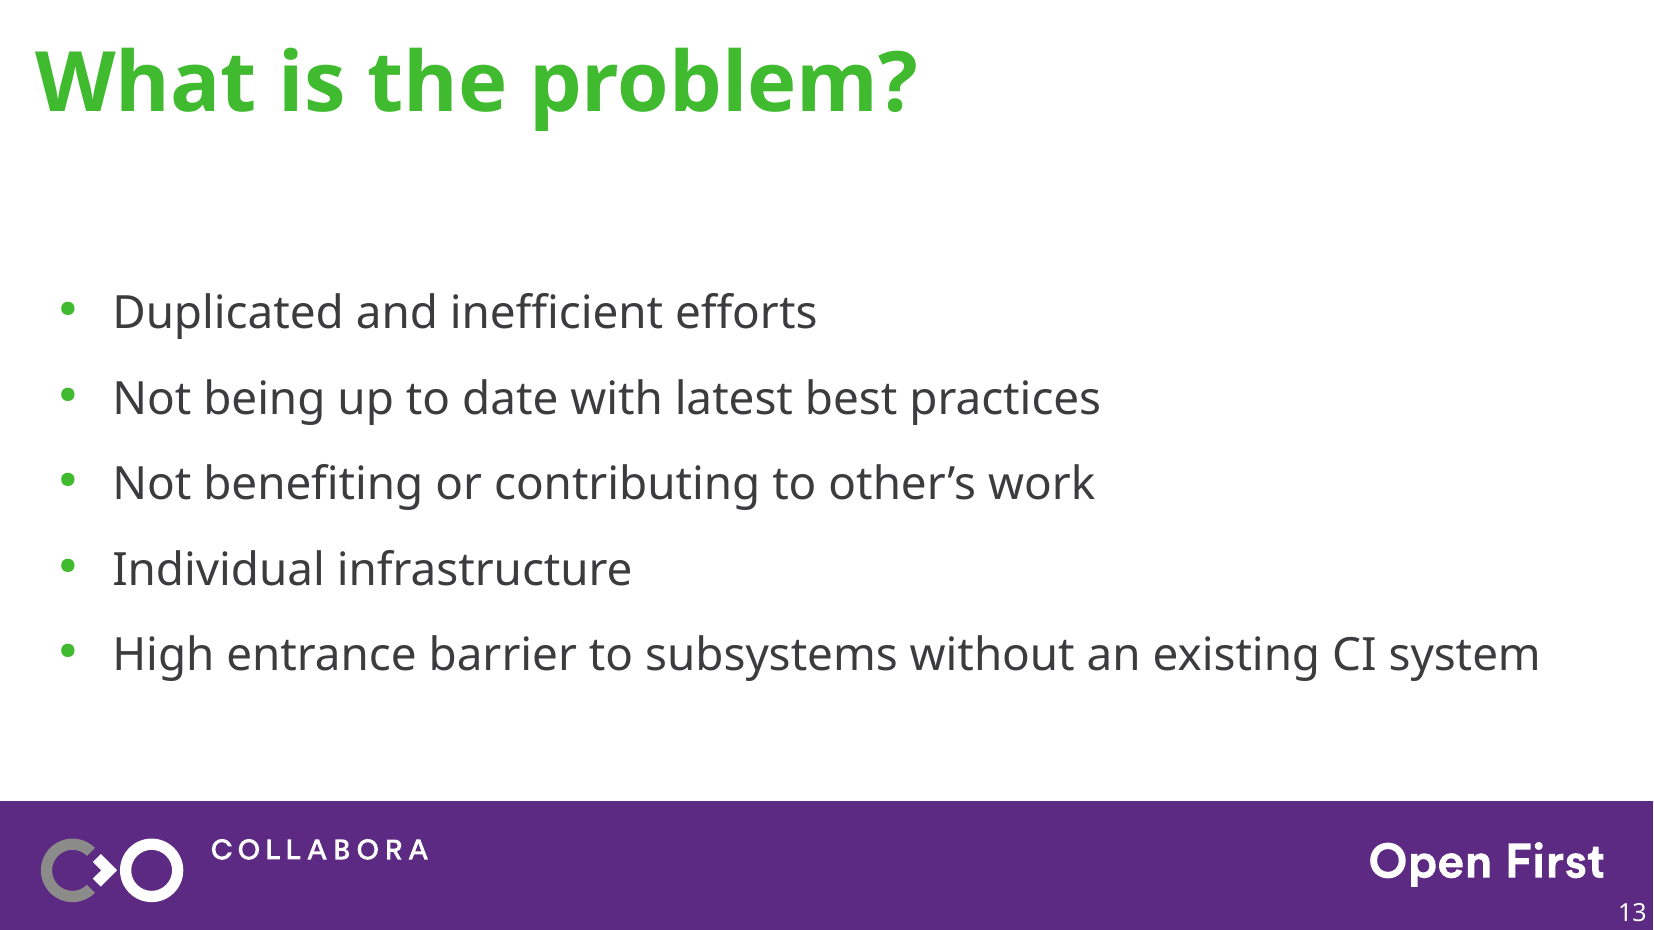

# What is the problem?
Duplicated and inefficient efforts
Not being up to date with latest best practices
Not benefiting or contributing to other’s work
Individual infrastructure
High entrance barrier to subsystems without an existing CI system